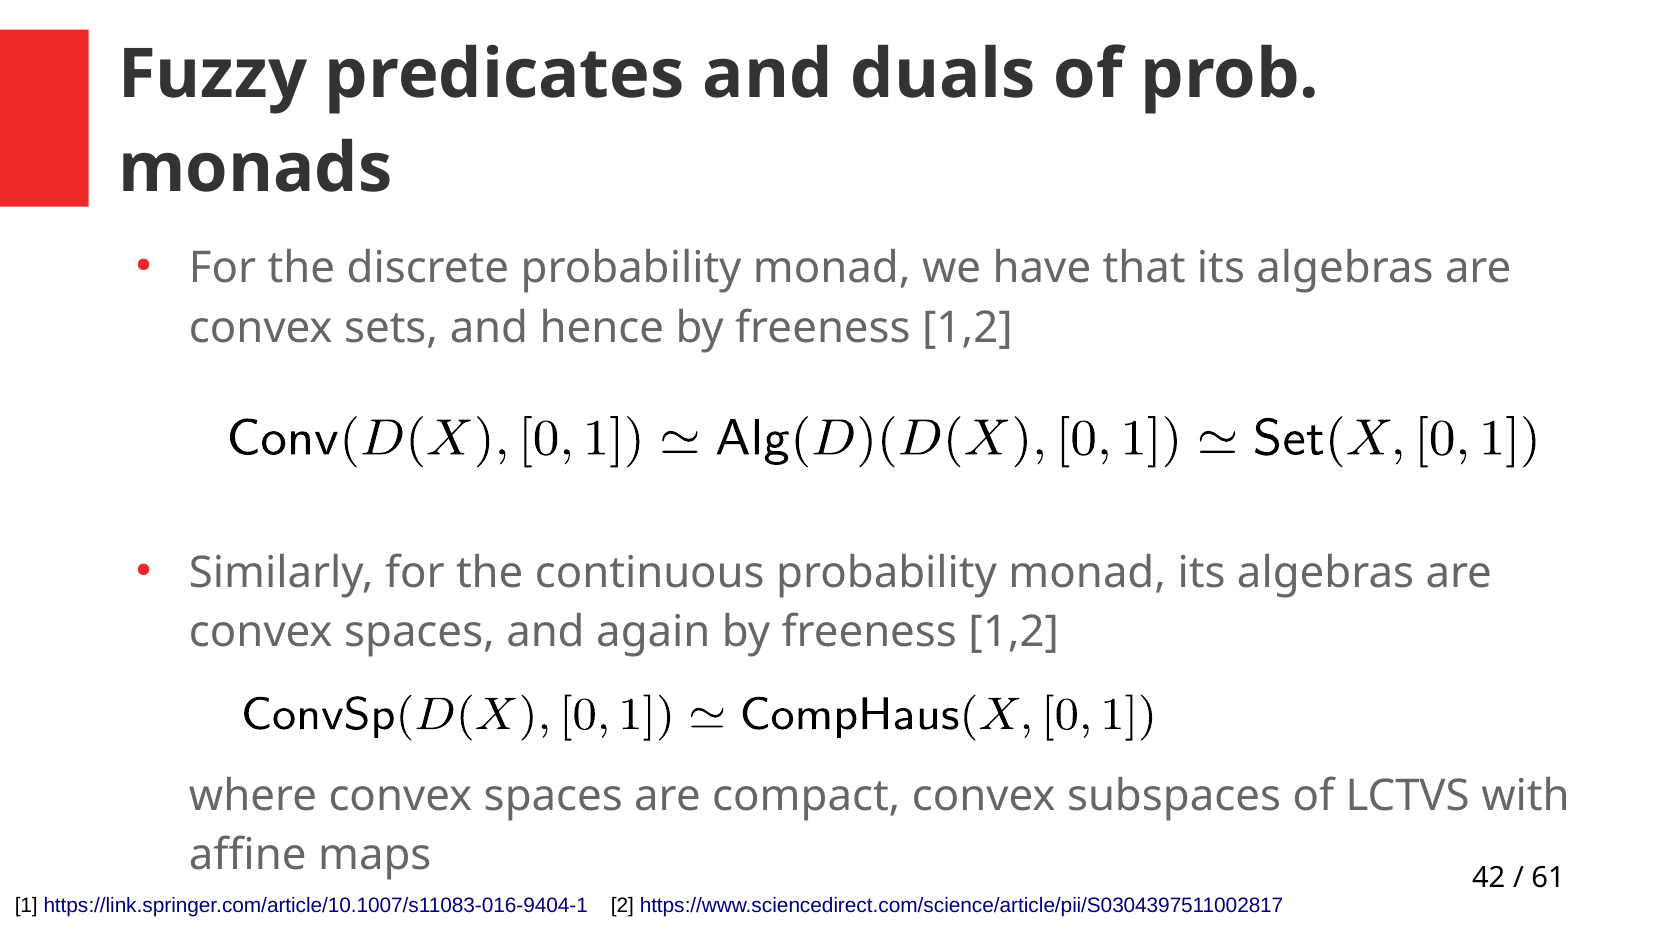

# Fuzzy predicates and duals of prob. monads
For the discrete probability monad, we have that its algebras are convex sets, and hence by freeness [1,2]
Similarly, for the continuous probability monad, its algebras are convex spaces, and again by freeness [1,2]
where convex spaces are compact, convex subspaces of LCTVS with affine maps
The maps into interval are called fuzzy predicates
Uses the Riesz-Markov theorem
42
[1] https://link.springer.com/article/10.1007/s11083-016-9404-1 [2] https://www.sciencedirect.com/science/article/pii/S0304397511002817